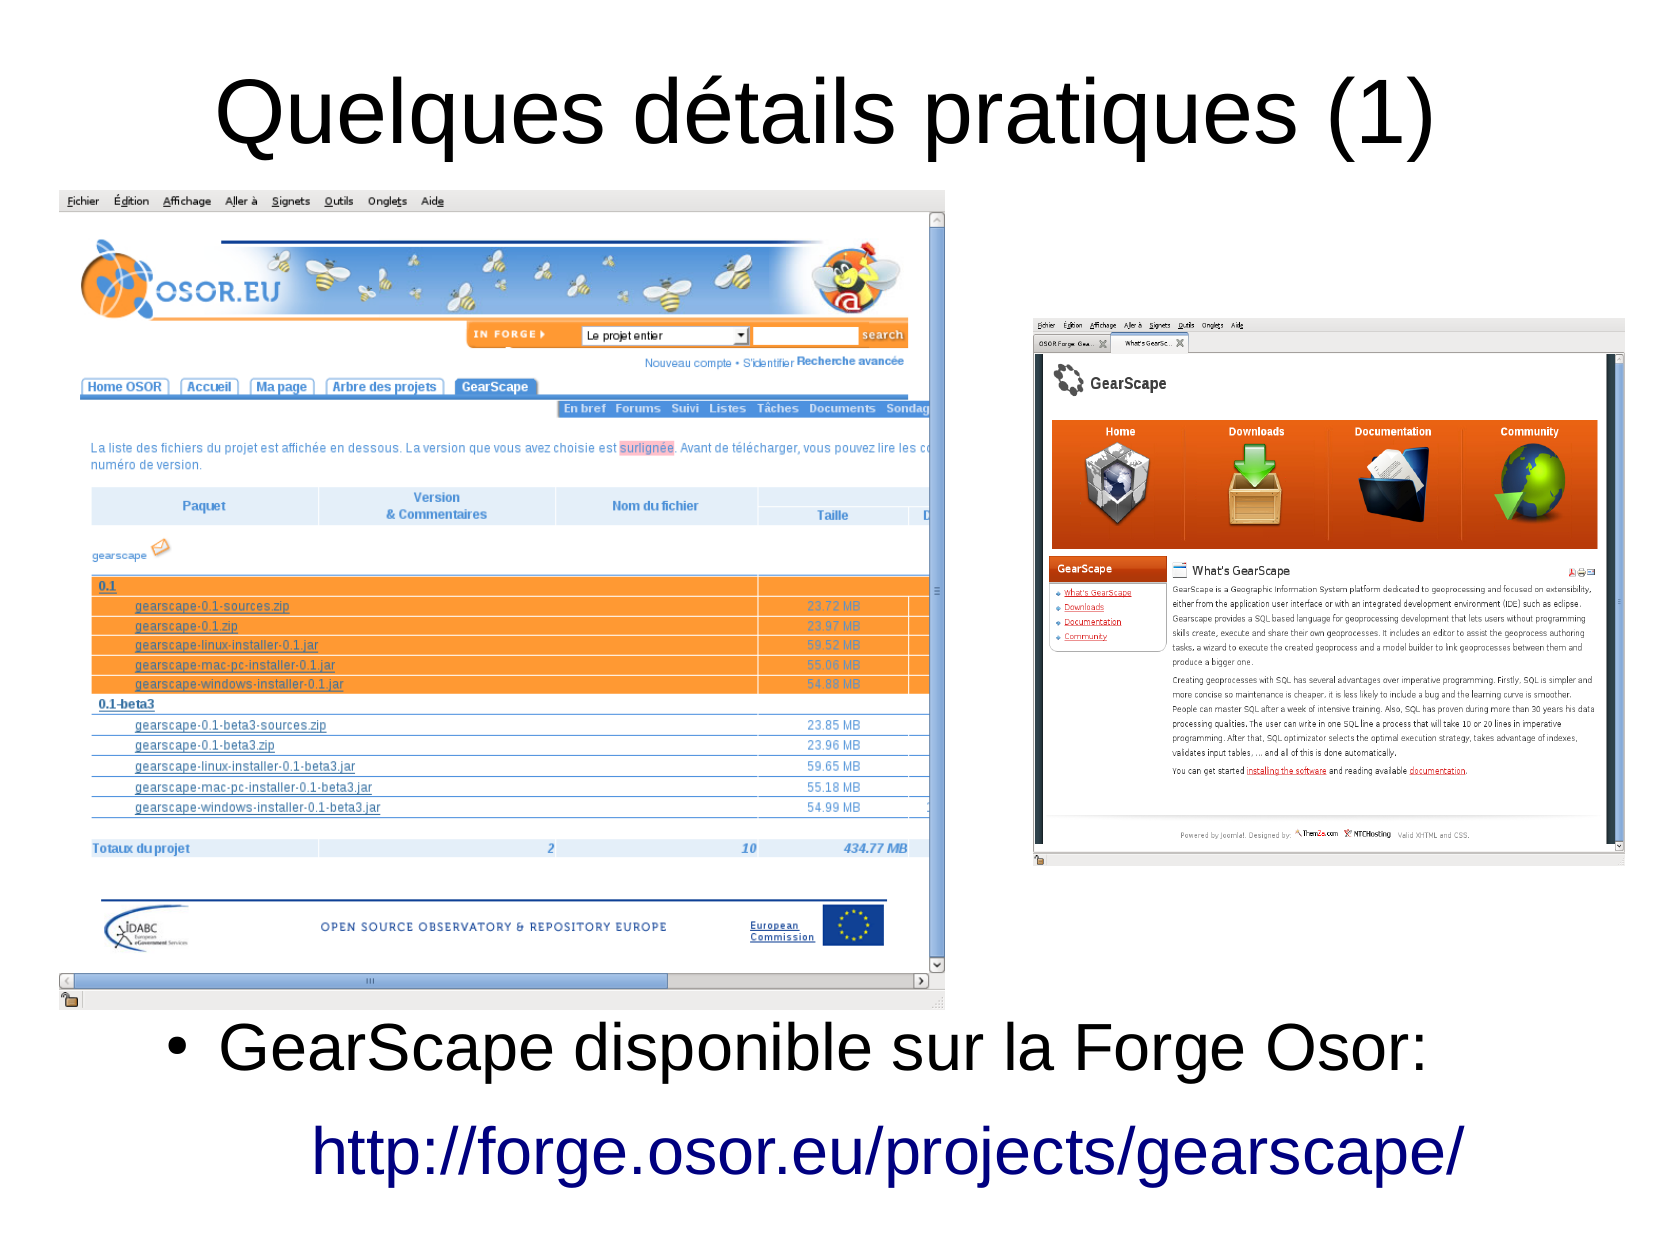

Quelques détails pratiques (1)
# GearScape disponible sur la Forge Osor:
http://forge.osor.eu/projects/gearscape/